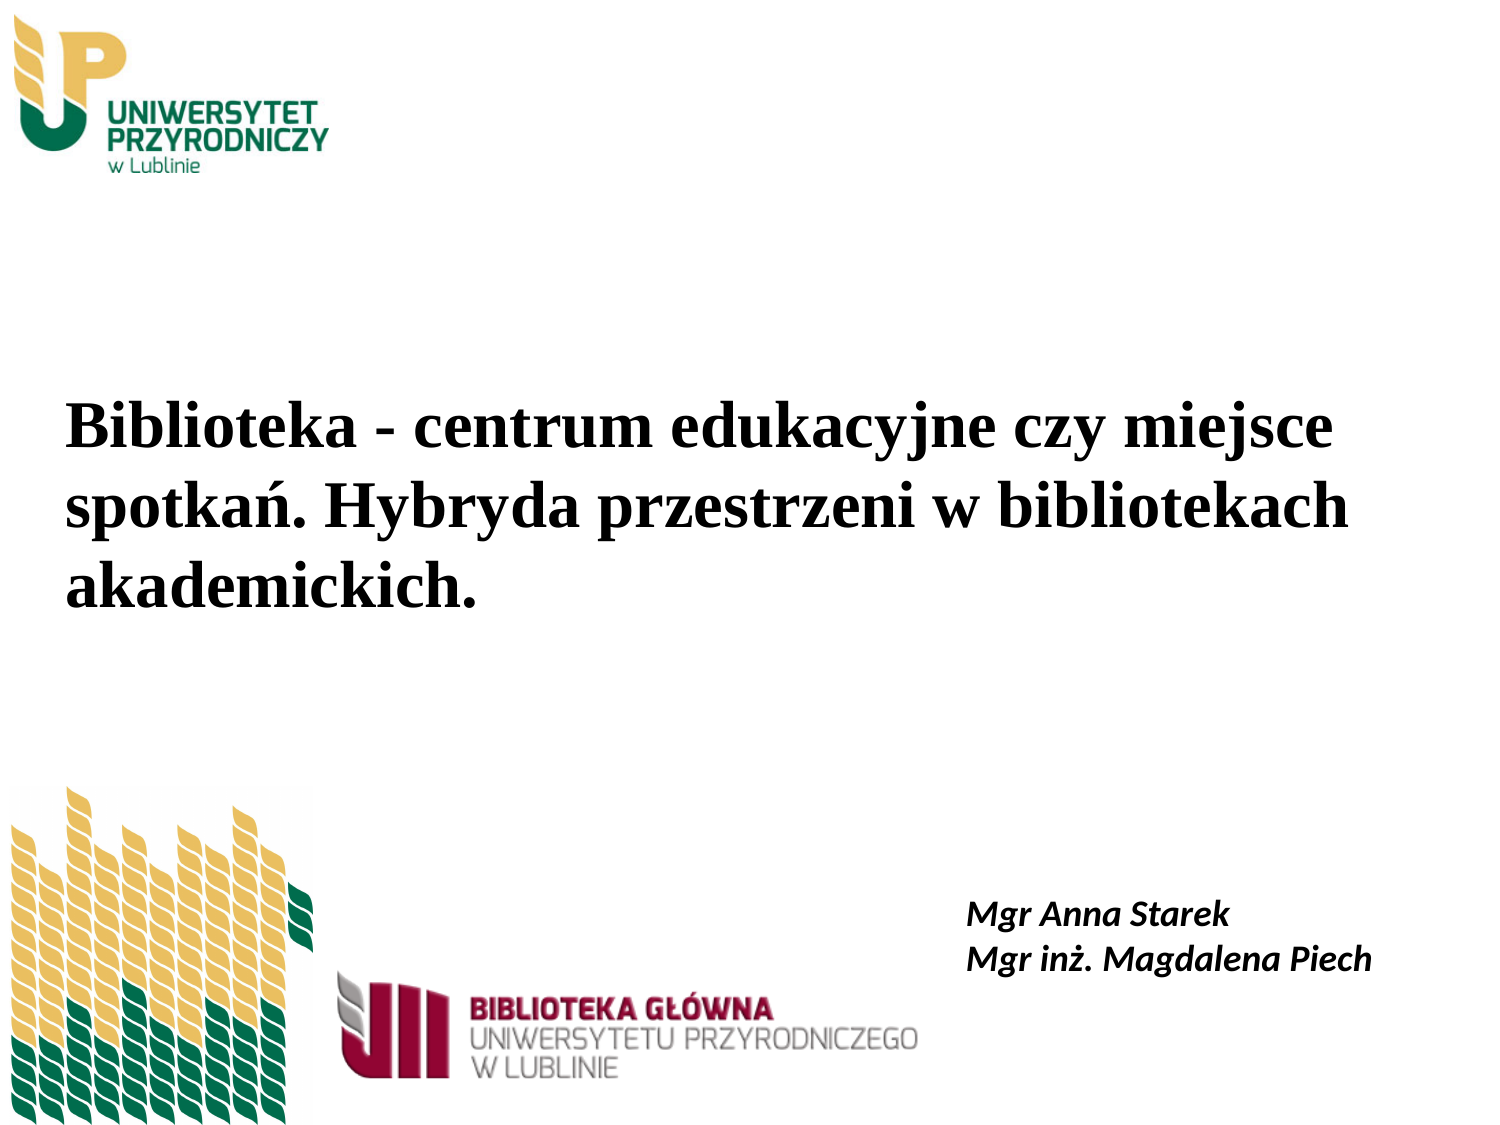

Biblioteka - centrum edukacyjne czy miejsce spotkań. Hybryda przestrzeni w bibliotekach akademickich.
Mgr Anna Starek
Mgr inż. Magdalena Piech